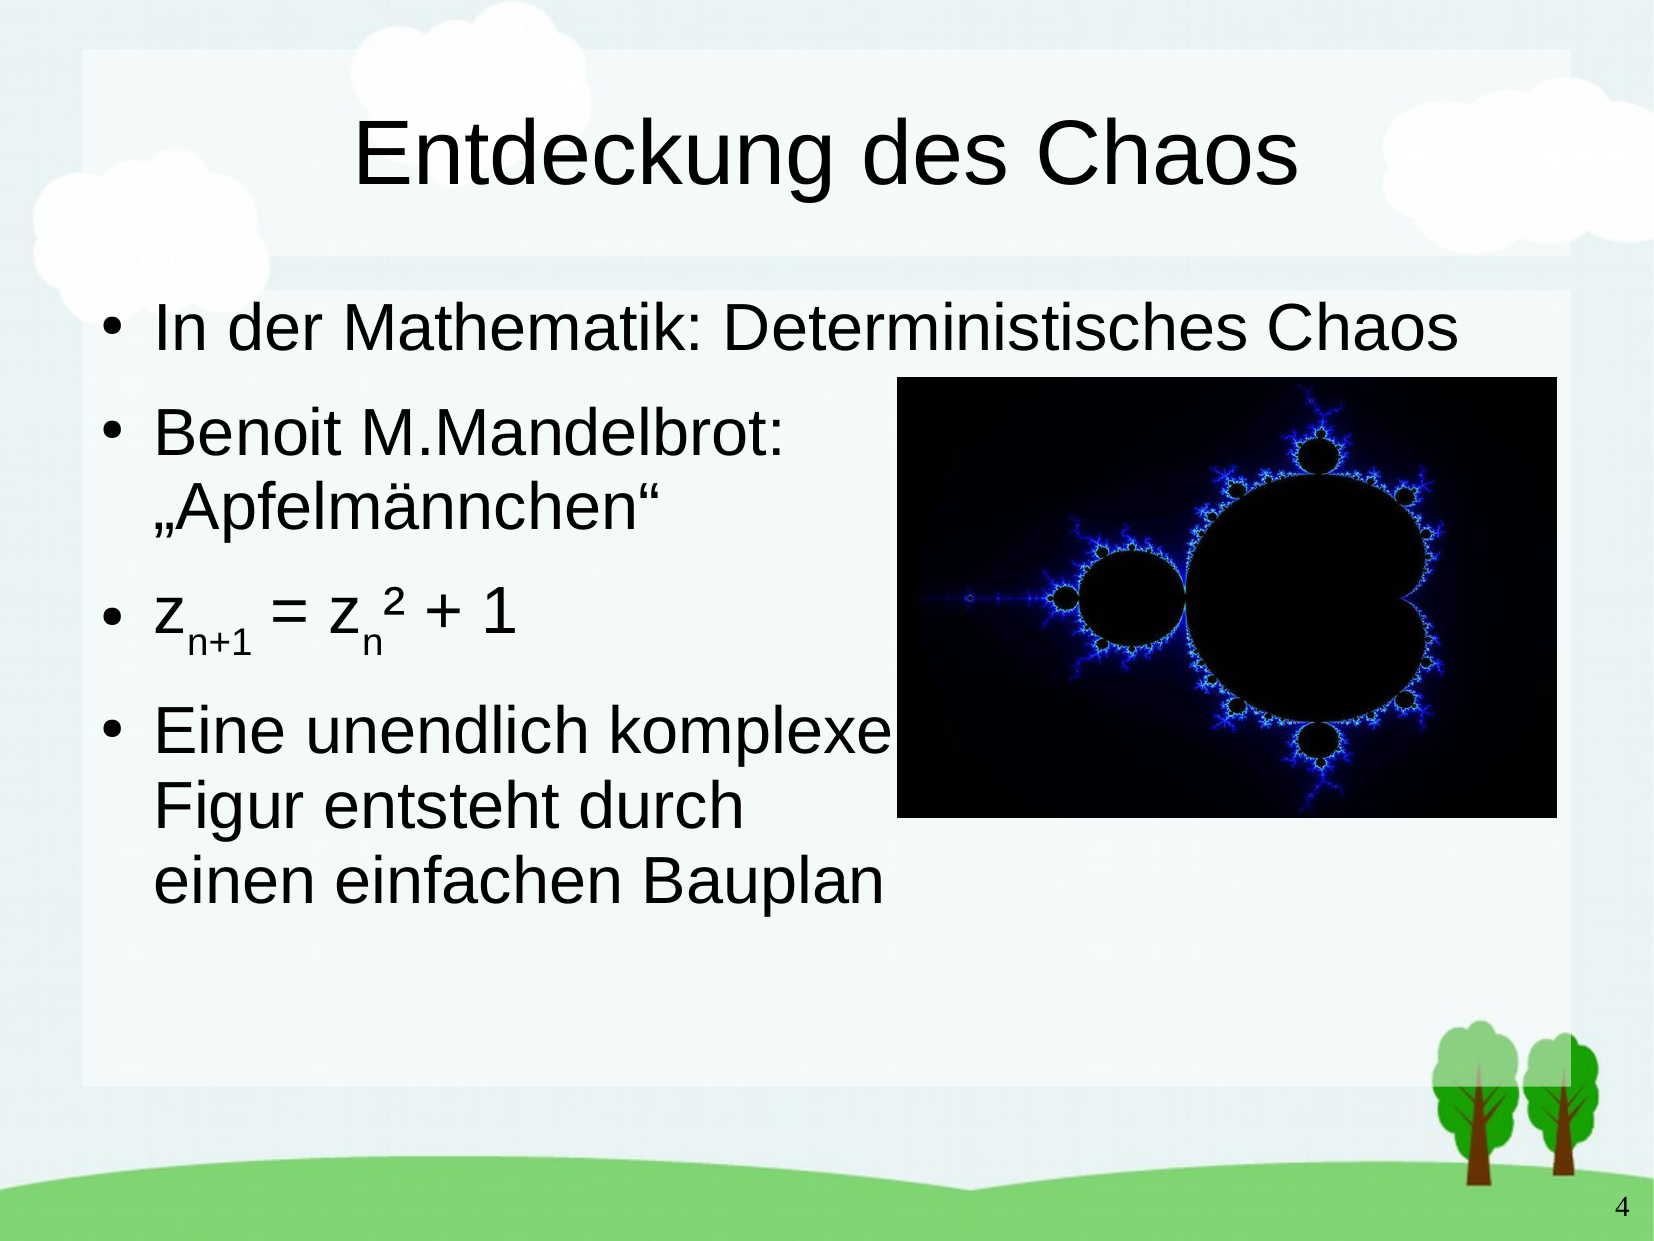

# Entdeckung des Chaos
In der Mathematik: Deterministisches Chaos
Benoit M.Mandelbrot:
„Apfelmännchen“
zn+1 = zn² + 1
Eine unendlich komplexe
Figur entsteht durch
einen einfachen Bauplan
4